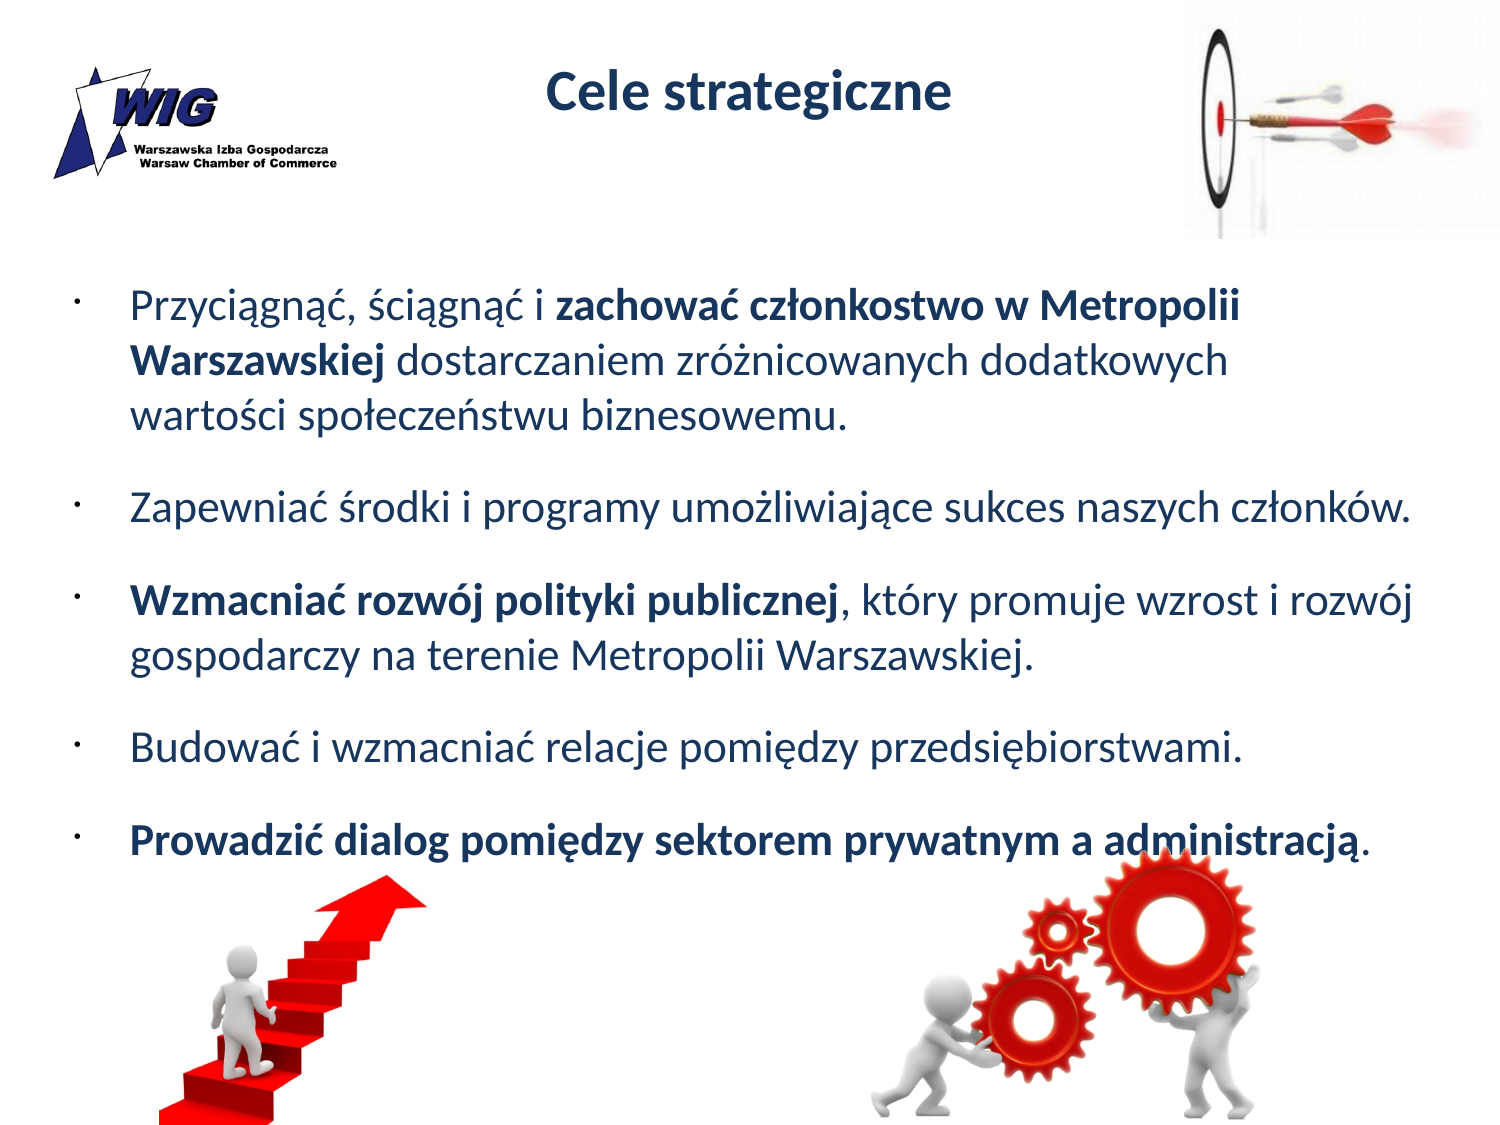

# Cele strategiczne
Przyciągnąć, ściągnąć i zachować członkostwo w Metropolii Warszawskiej dostarczaniem zróżnicowanych dodatkowych wartości społeczeństwu biznesowemu.
Zapewniać środki i programy umożliwiające sukces naszych członków.
Wzmacniać rozwój polityki publicznej, który promuje wzrost i rozwój gospodarczy na terenie Metropolii Warszawskiej.
Budować i wzmacniać relacje pomiędzy przedsiębiorstwami.
Prowadzić dialog pomiędzy sektorem prywatnym a administracją.